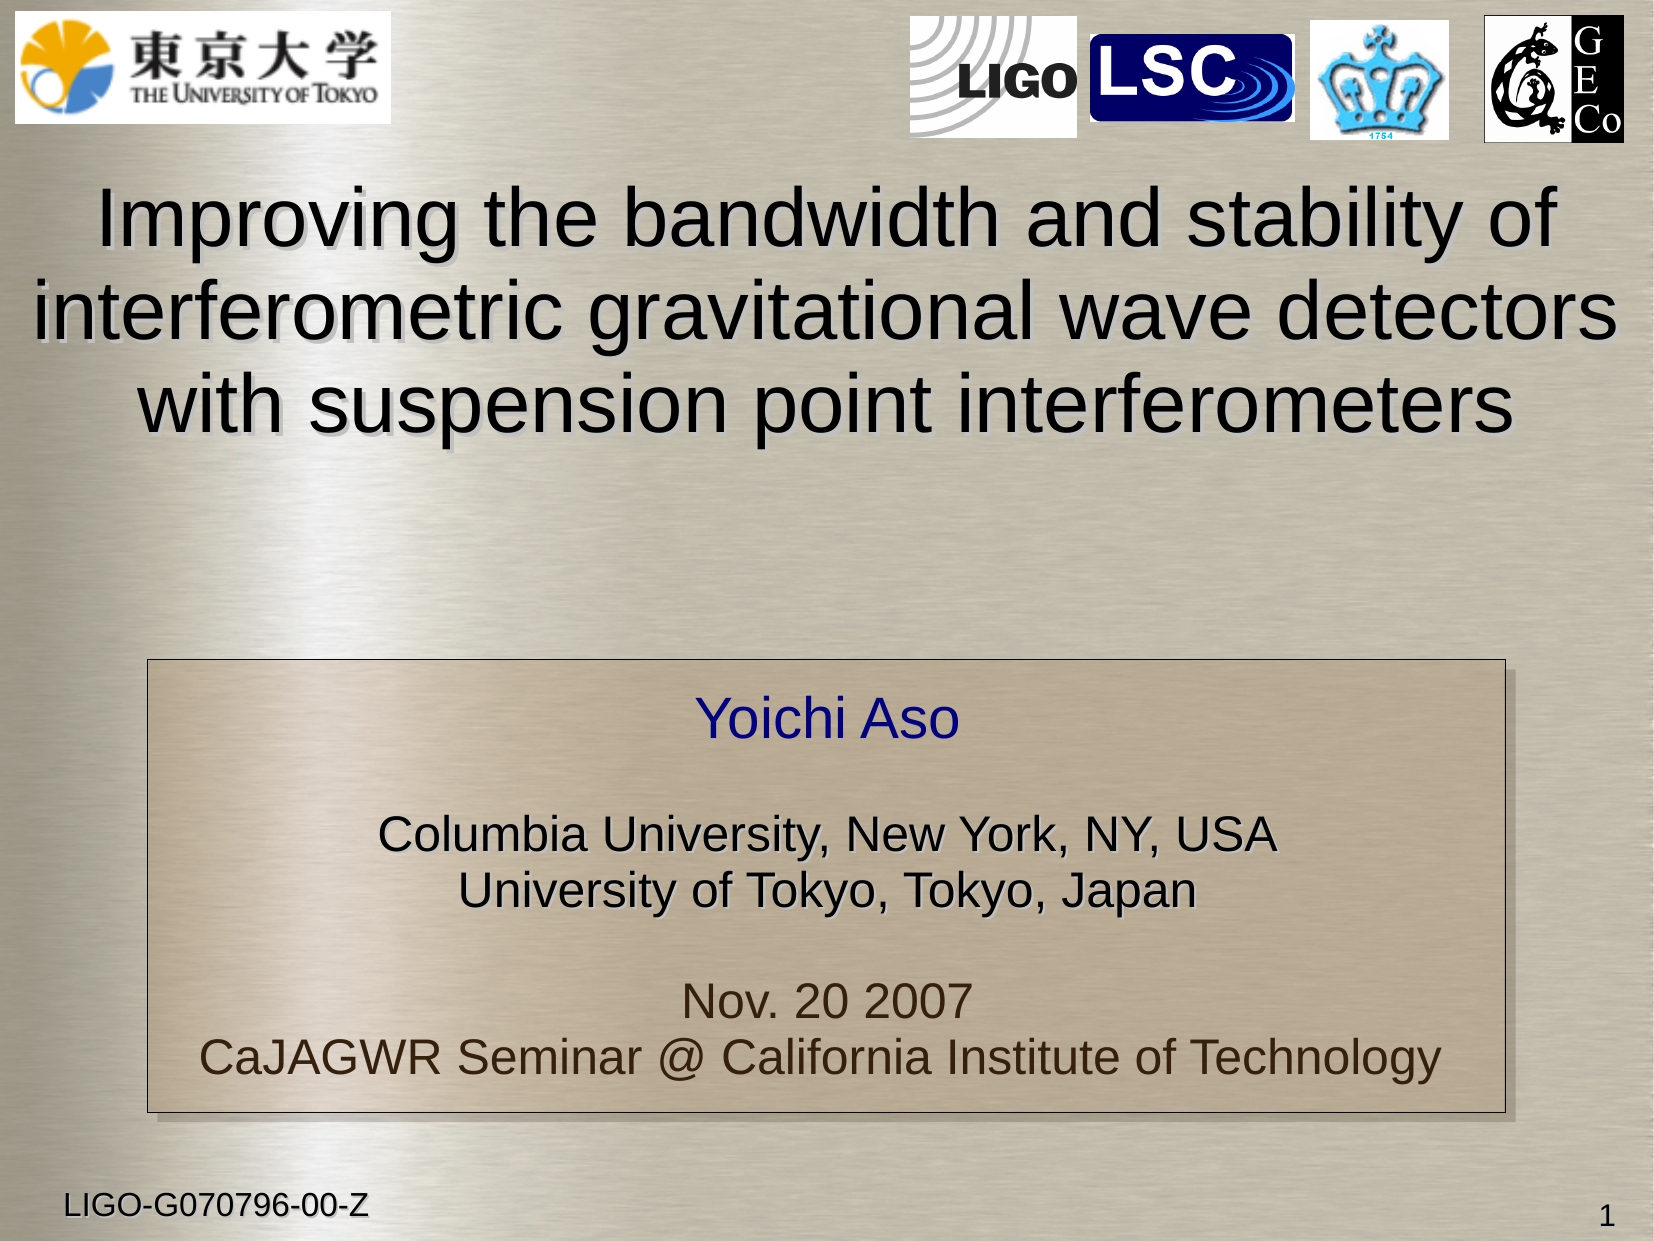

Improving the bandwidth and stability of interferometric gravitational wave detectors with suspension point interferometers
Yoichi Aso
Columbia University, New York, NY, USA
University of Tokyo, Tokyo, Japan
Nov. 20 2007
CaJAGWR Seminar @ California Institute of Technology
LIGO-G070796-00-Z